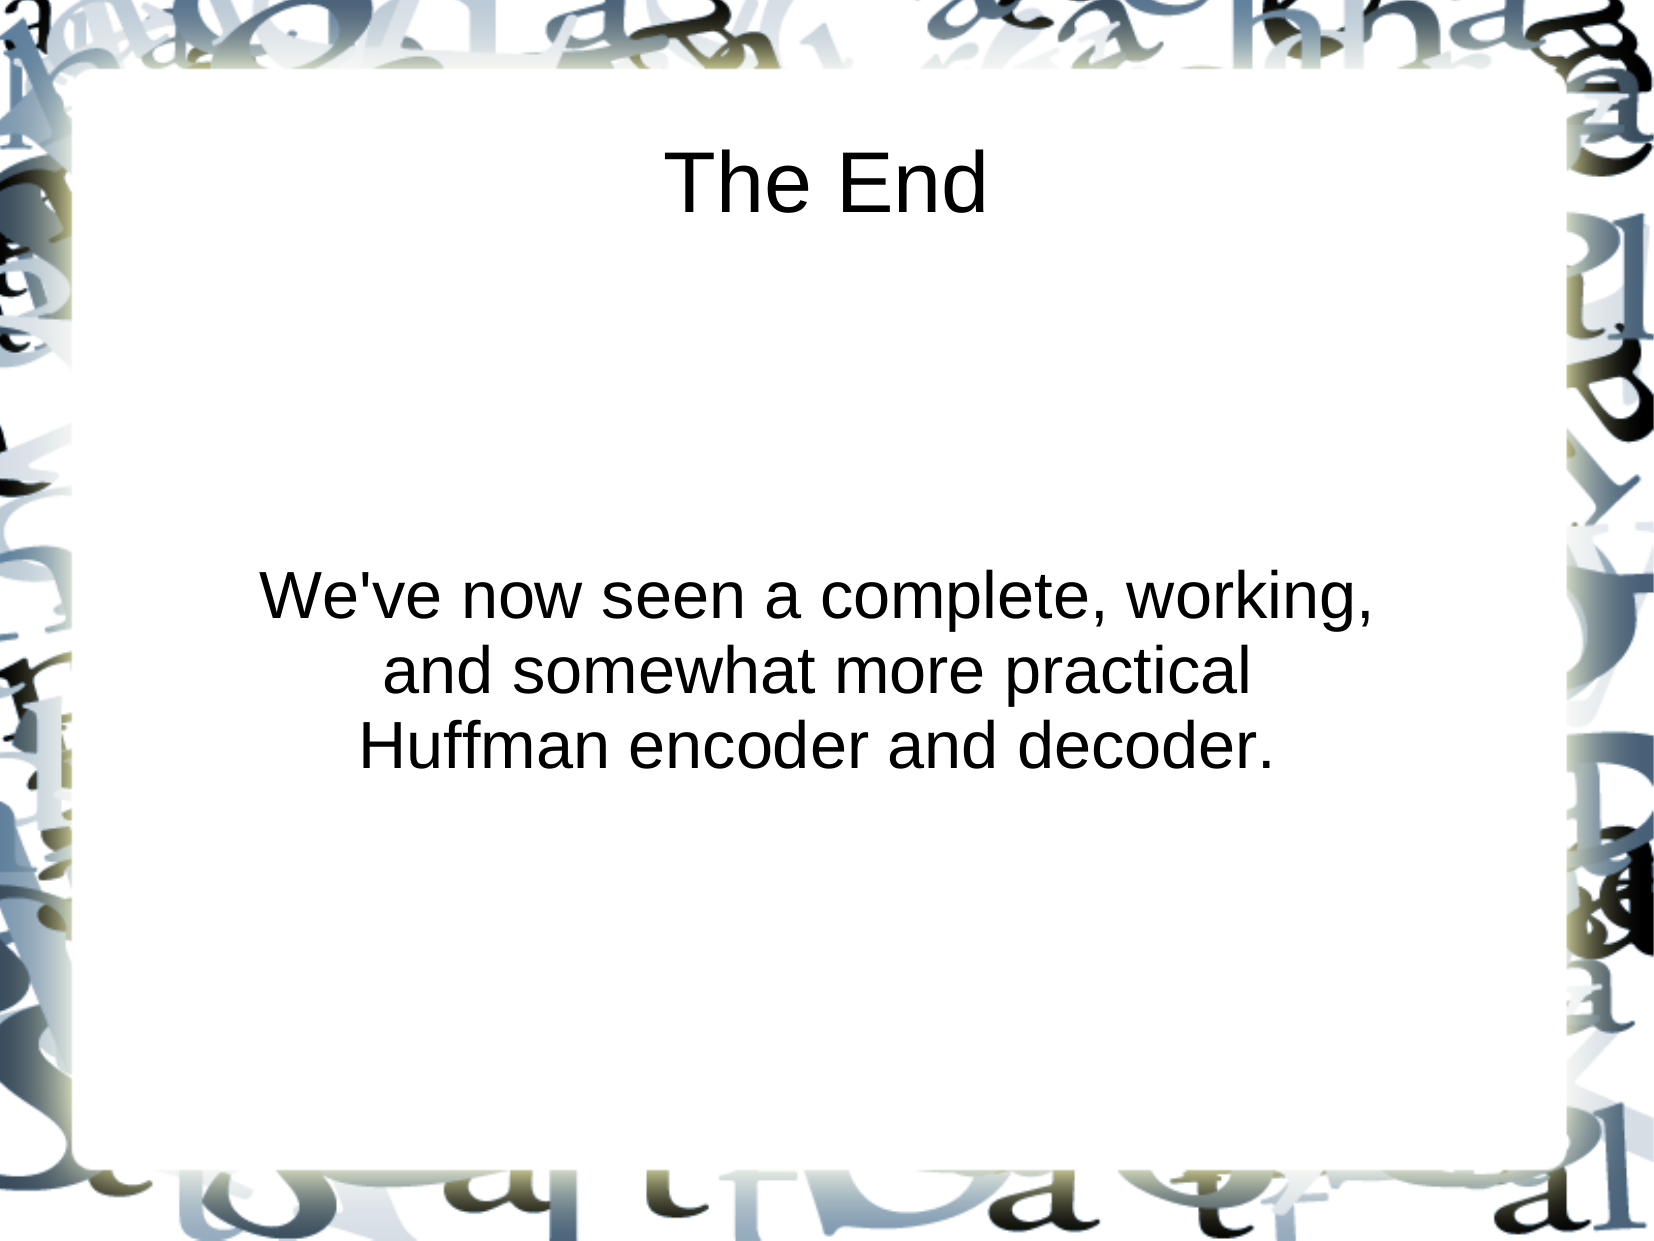

# The End
We've now seen a complete, working,
and somewhat more practical
Huffman encoder and decoder.